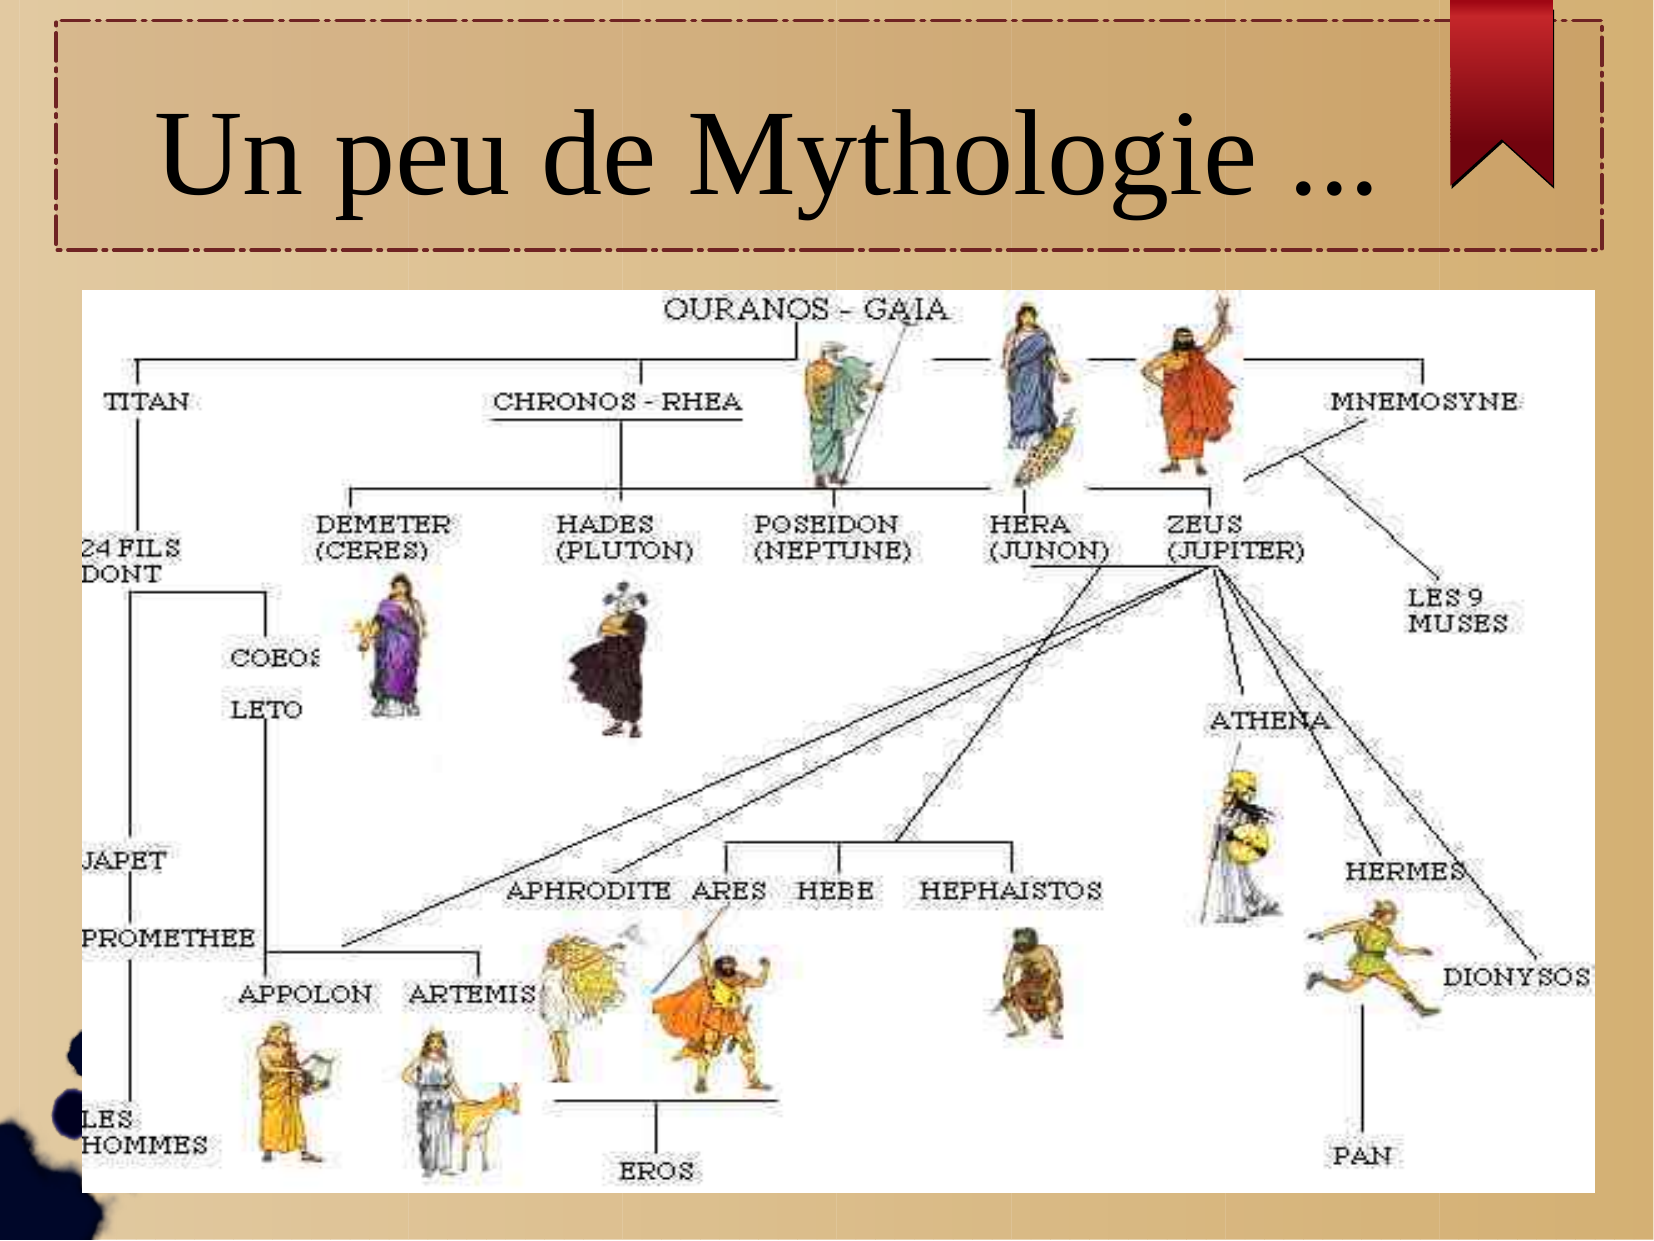

# Un peu de Mythologie ...
p